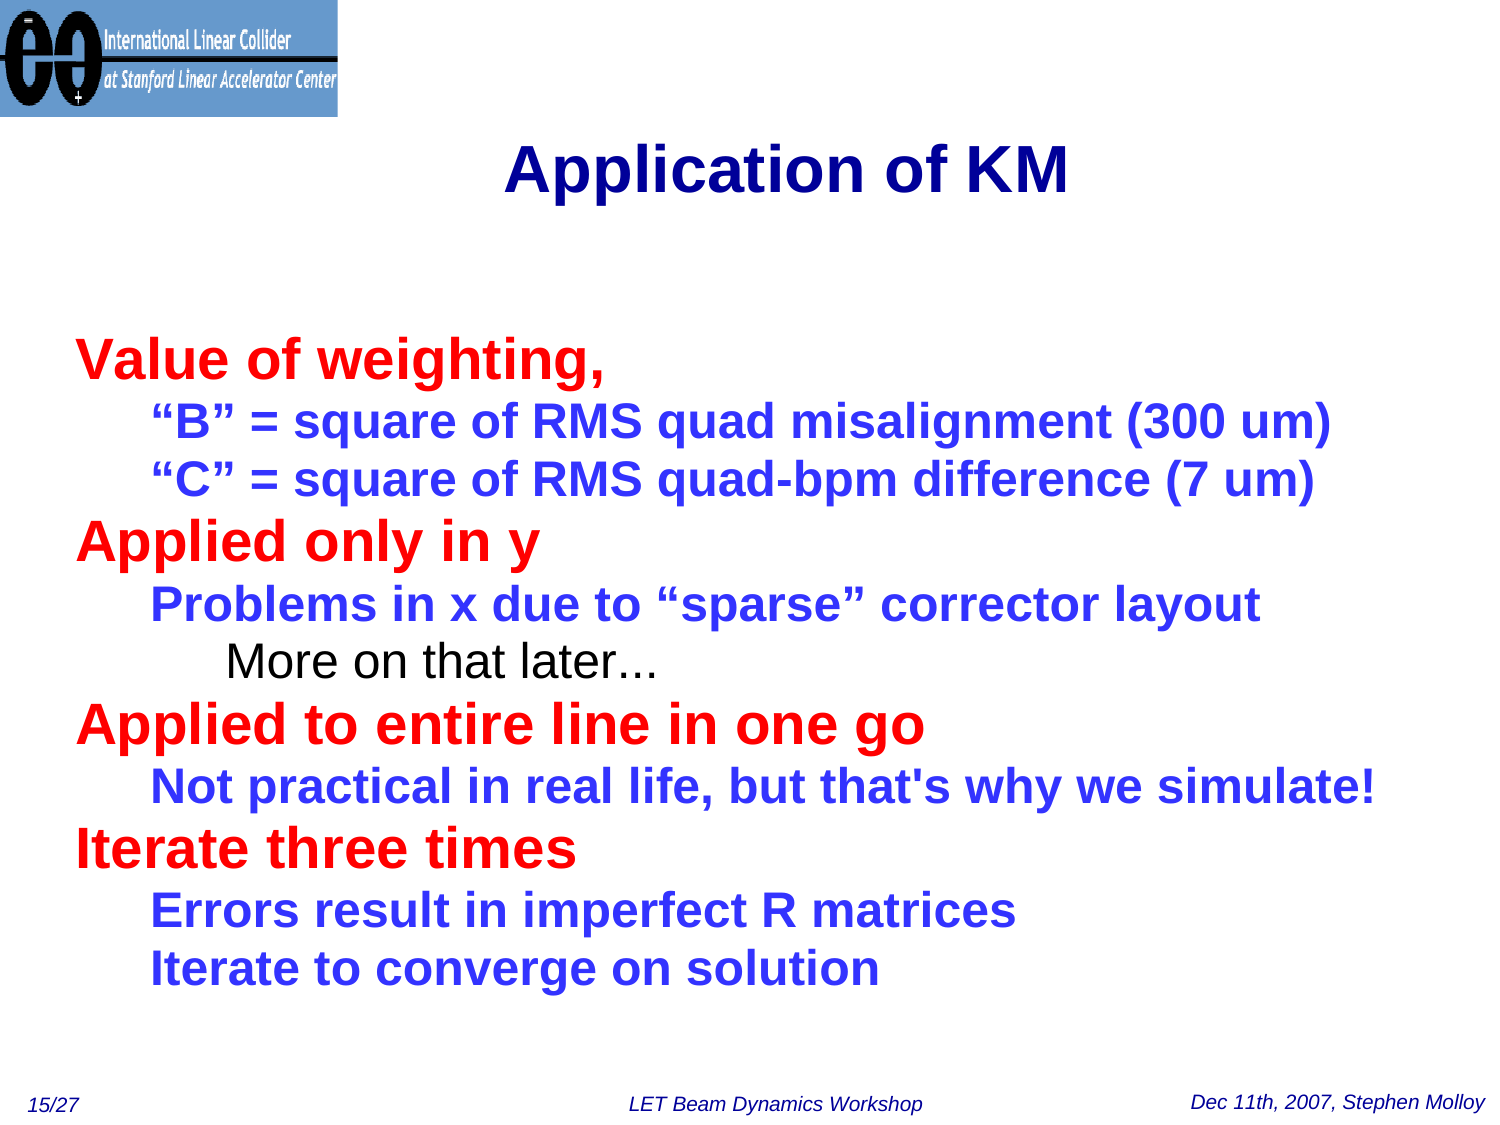

# Application of KM
Value of weighting,
“B” = square of RMS quad misalignment (300 um)
“C” = square of RMS quad-bpm difference (7 um)
Applied only in y
Problems in x due to “sparse” corrector layout
More on that later...
Applied to entire line in one go
Not practical in real life, but that's why we simulate!
Iterate three times
Errors result in imperfect R matrices
Iterate to converge on solution